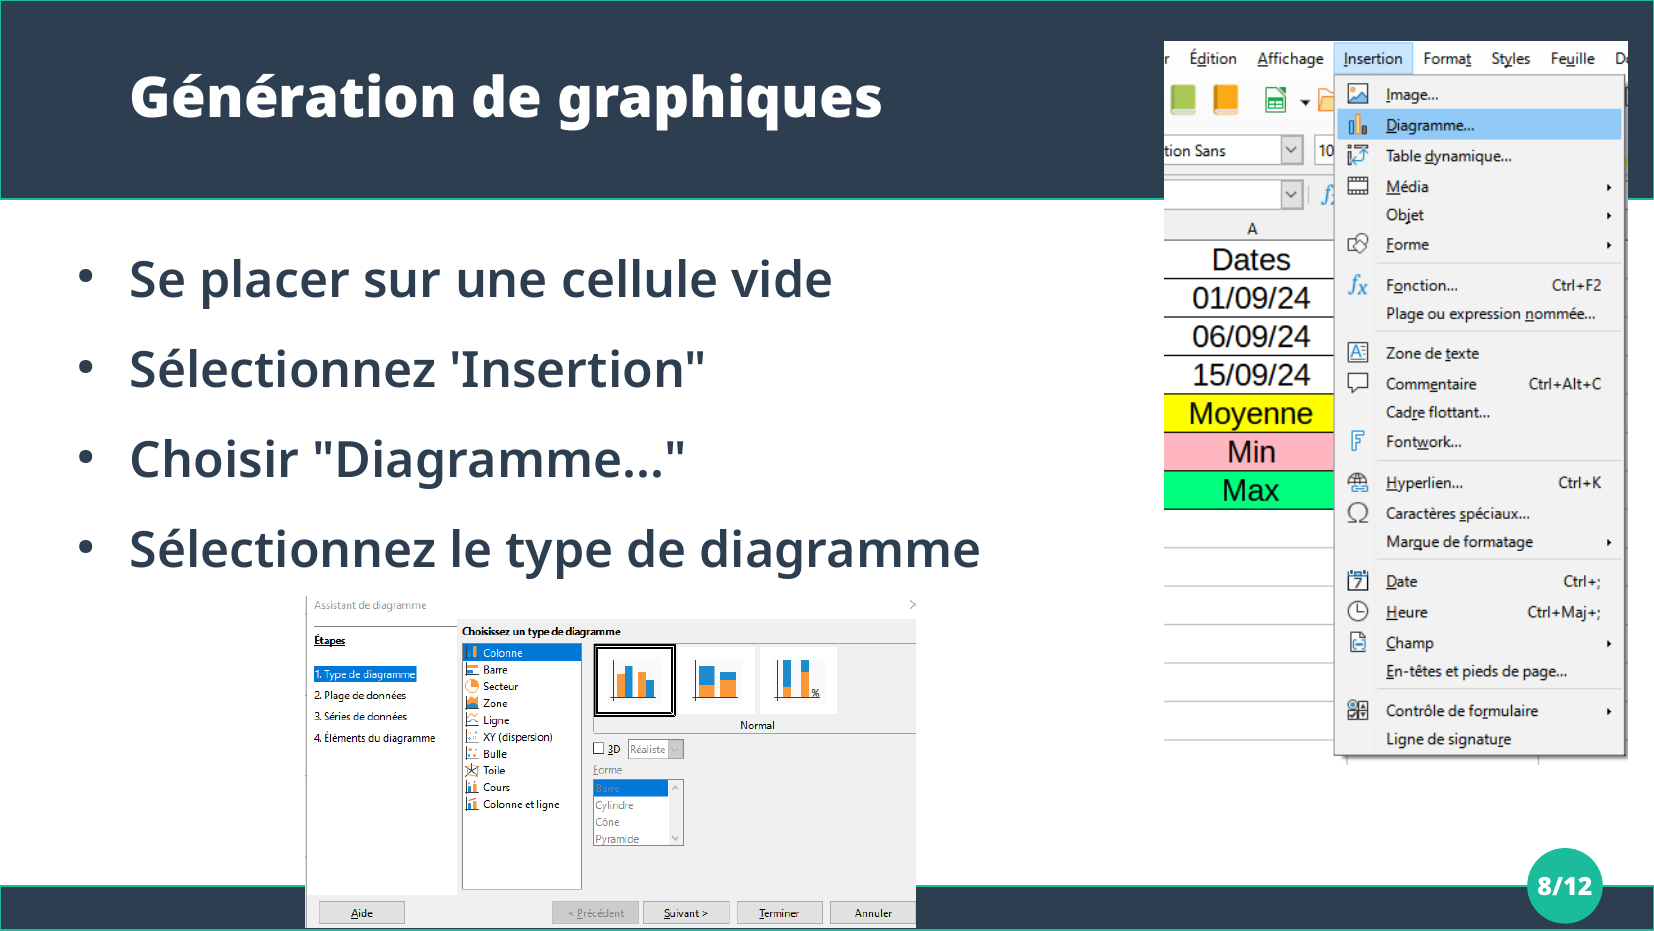

# Génération de graphiques
Se placer sur une cellule vide
Sélectionnez 'Insertion"
Choisir "Diagramme..."
Sélectionnez le type de diagramme
8